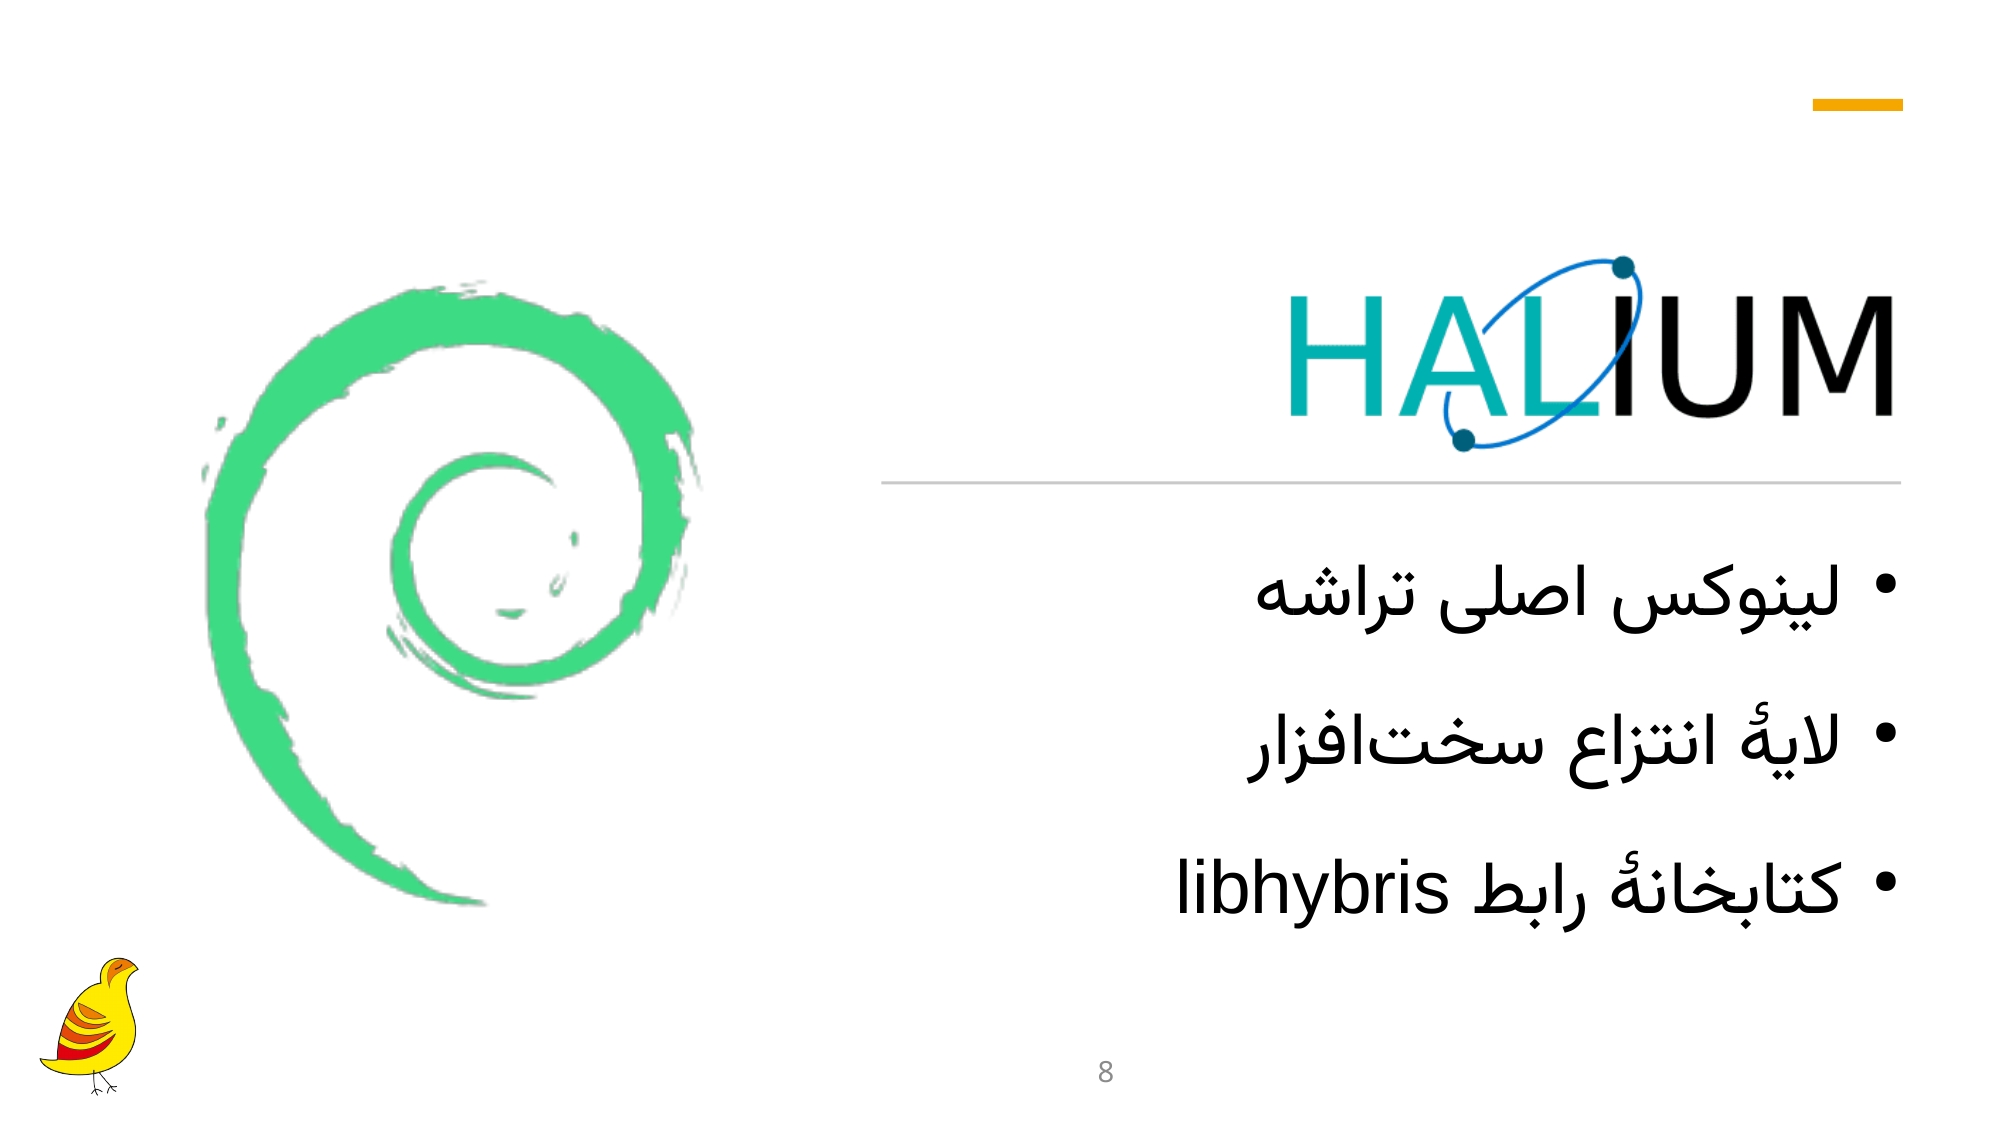

# لینوکس اصلی تراشه
 لایهٔ انتزاع سخت‌افزار
 کتابخانهٔ رابط libhybris